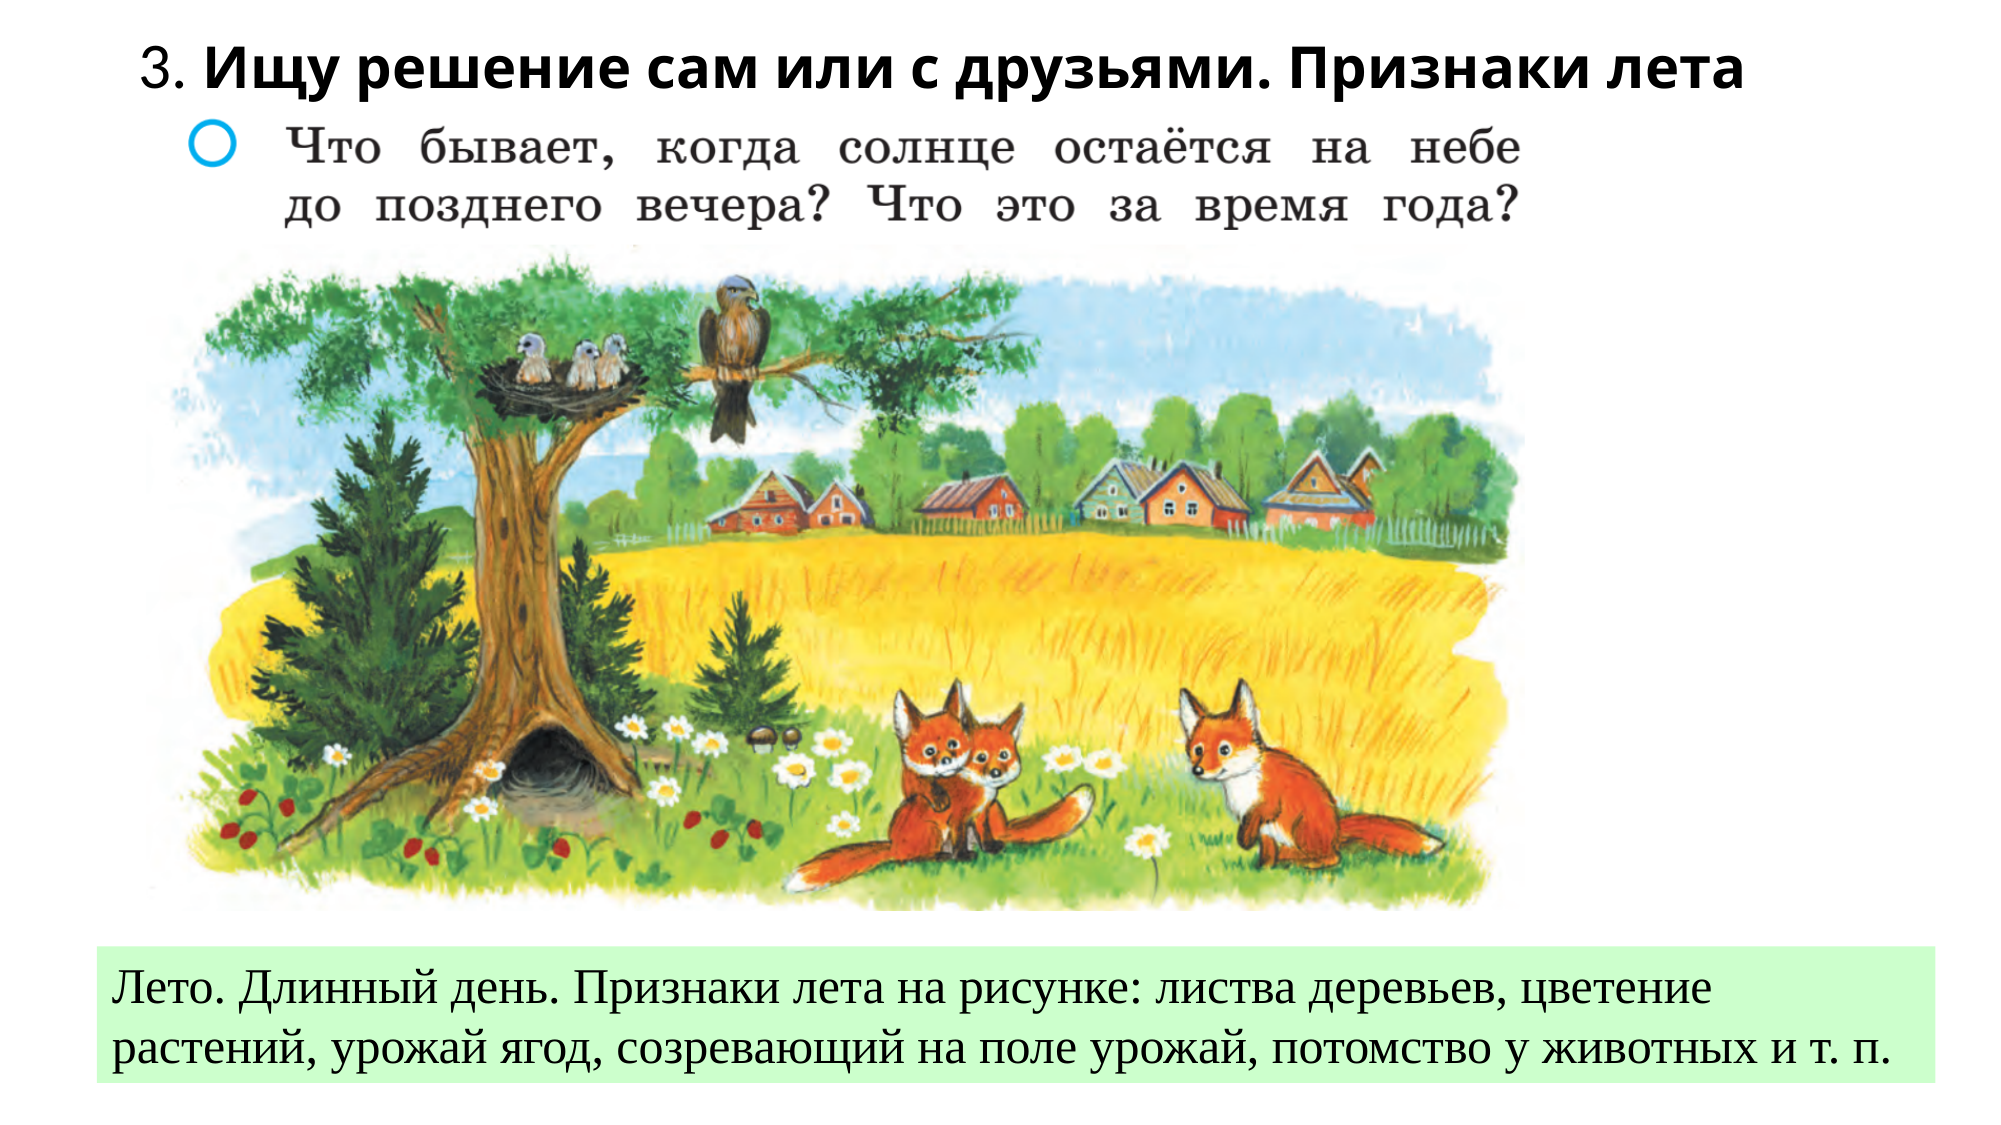

# 3. Ищу решение сам или с друзьями. Признаки лета
Лето. Длинный день. Признаки лета на рисунке: листва деревьев, цветение растений, урожай ягод, созревающий на поле урожай, потомство у животных и т. п.